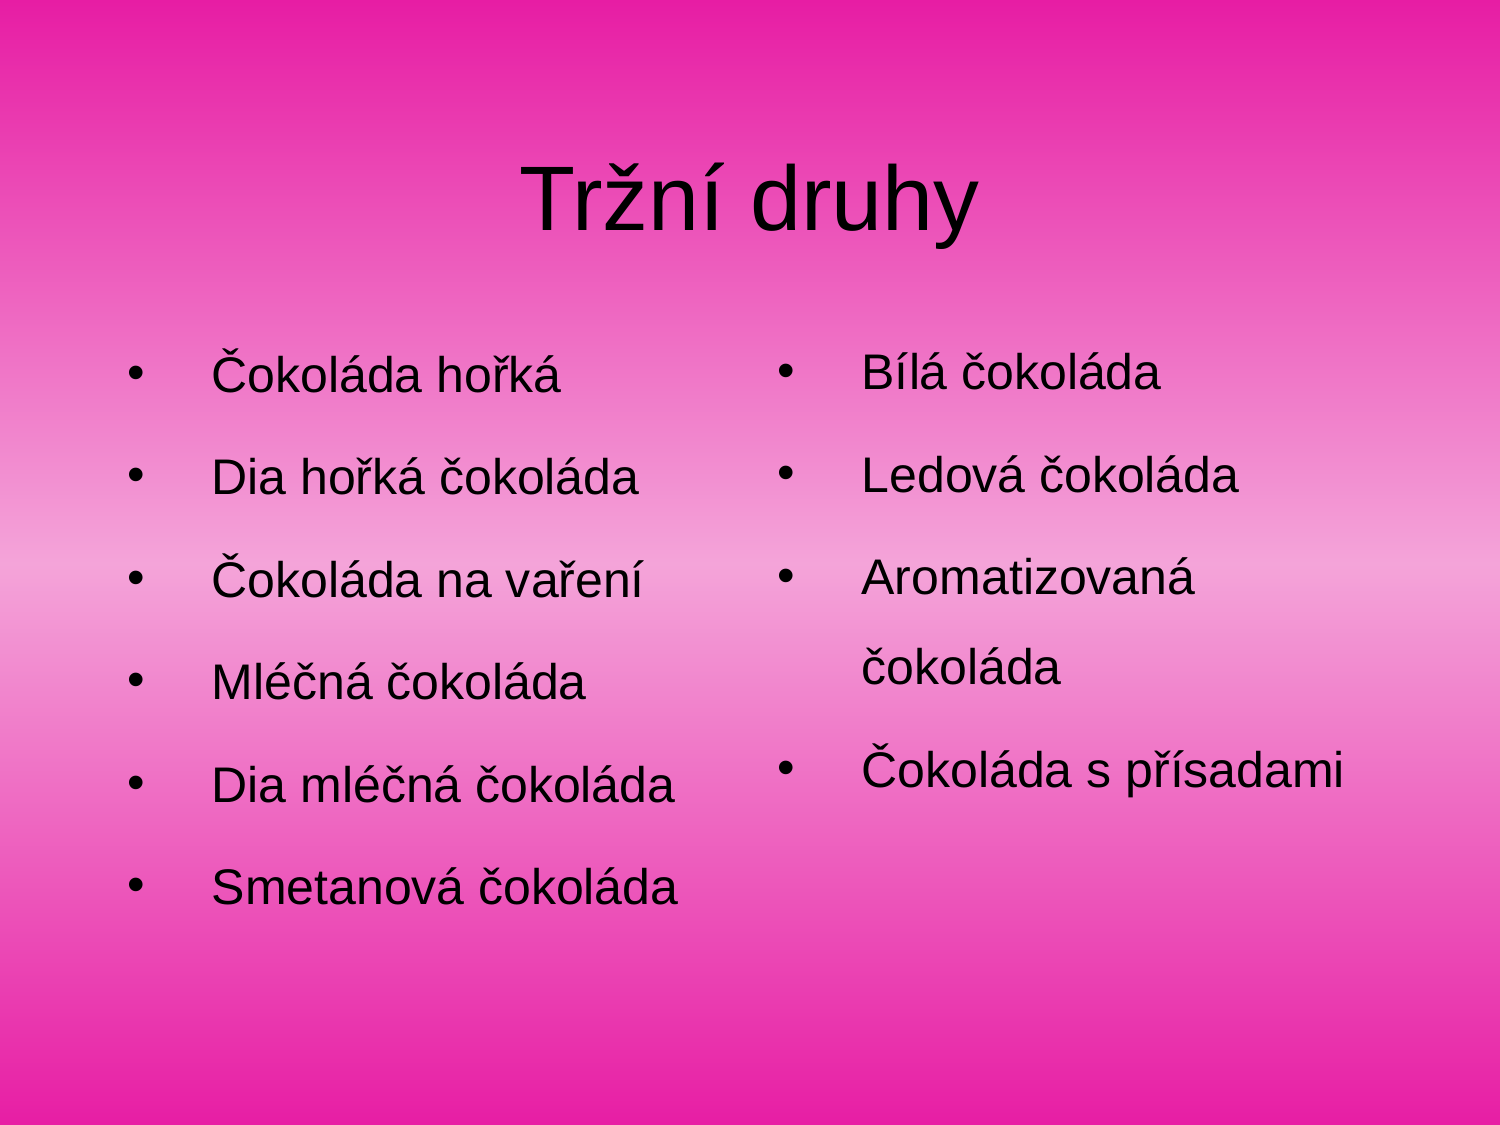

# Tržní druhy
Bílá čokoláda
Ledová čokoláda
Aromatizovaná čokoláda
Čokoláda s přísadami
Čokoláda hořká
Dia hořká čokoláda
Čokoláda na vaření
Mléčná čokoláda
Dia mléčná čokoláda
Smetanová čokoláda